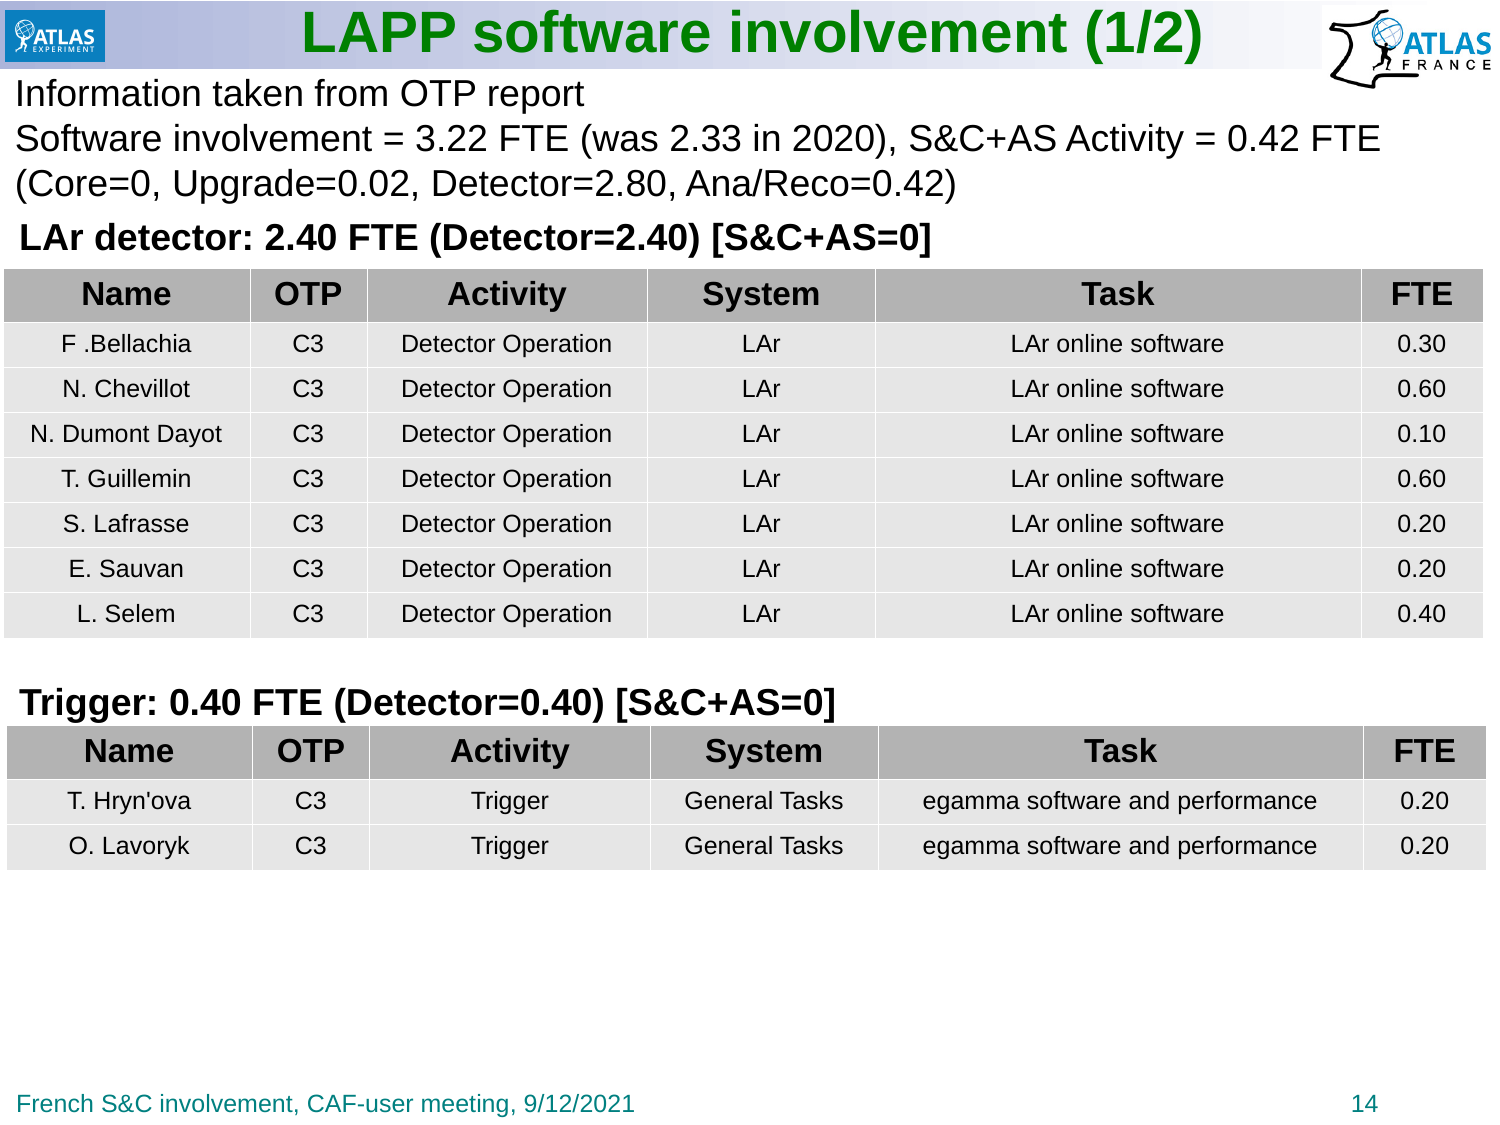

LAPP software involvement (1/2)
Information taken from OTP report
Software involvement = 3.22 FTE (was 2.33 in 2020), S&C+AS Activity = 0.42 FTE
(Core=0, Upgrade=0.02, Detector=2.80, Ana/Reco=0.42)
LAr detector: 2.40 FTE (Detector=2.40) [S&C+AS=0]
| Name | OTP | Activity | System | Task | FTE |
| --- | --- | --- | --- | --- | --- |
| F .Bellachia | C3 | Detector Operation | LAr | LAr online software | 0.30 |
| N. Chevillot | C3 | Detector Operation | LAr | LAr online software | 0.60 |
| N. Dumont Dayot | C3 | Detector Operation | LAr | LAr online software | 0.10 |
| T. Guillemin | C3 | Detector Operation | LAr | LAr online software | 0.60 |
| S. Lafrasse | C3 | Detector Operation | LAr | LAr online software | 0.20 |
| E. Sauvan | C3 | Detector Operation | LAr | LAr online software | 0.20 |
| L. Selem | C3 | Detector Operation | LAr | LAr online software | 0.40 |
Trigger: 0.40 FTE (Detector=0.40) [S&C+AS=0]
| Name | OTP | Activity | System | Task | FTE |
| --- | --- | --- | --- | --- | --- |
| T. Hryn'ova | C3 | Trigger | General Tasks | egamma software and performance | 0.20 |
| O. Lavoryk | C3 | Trigger | General Tasks | egamma software and performance | 0.20 |